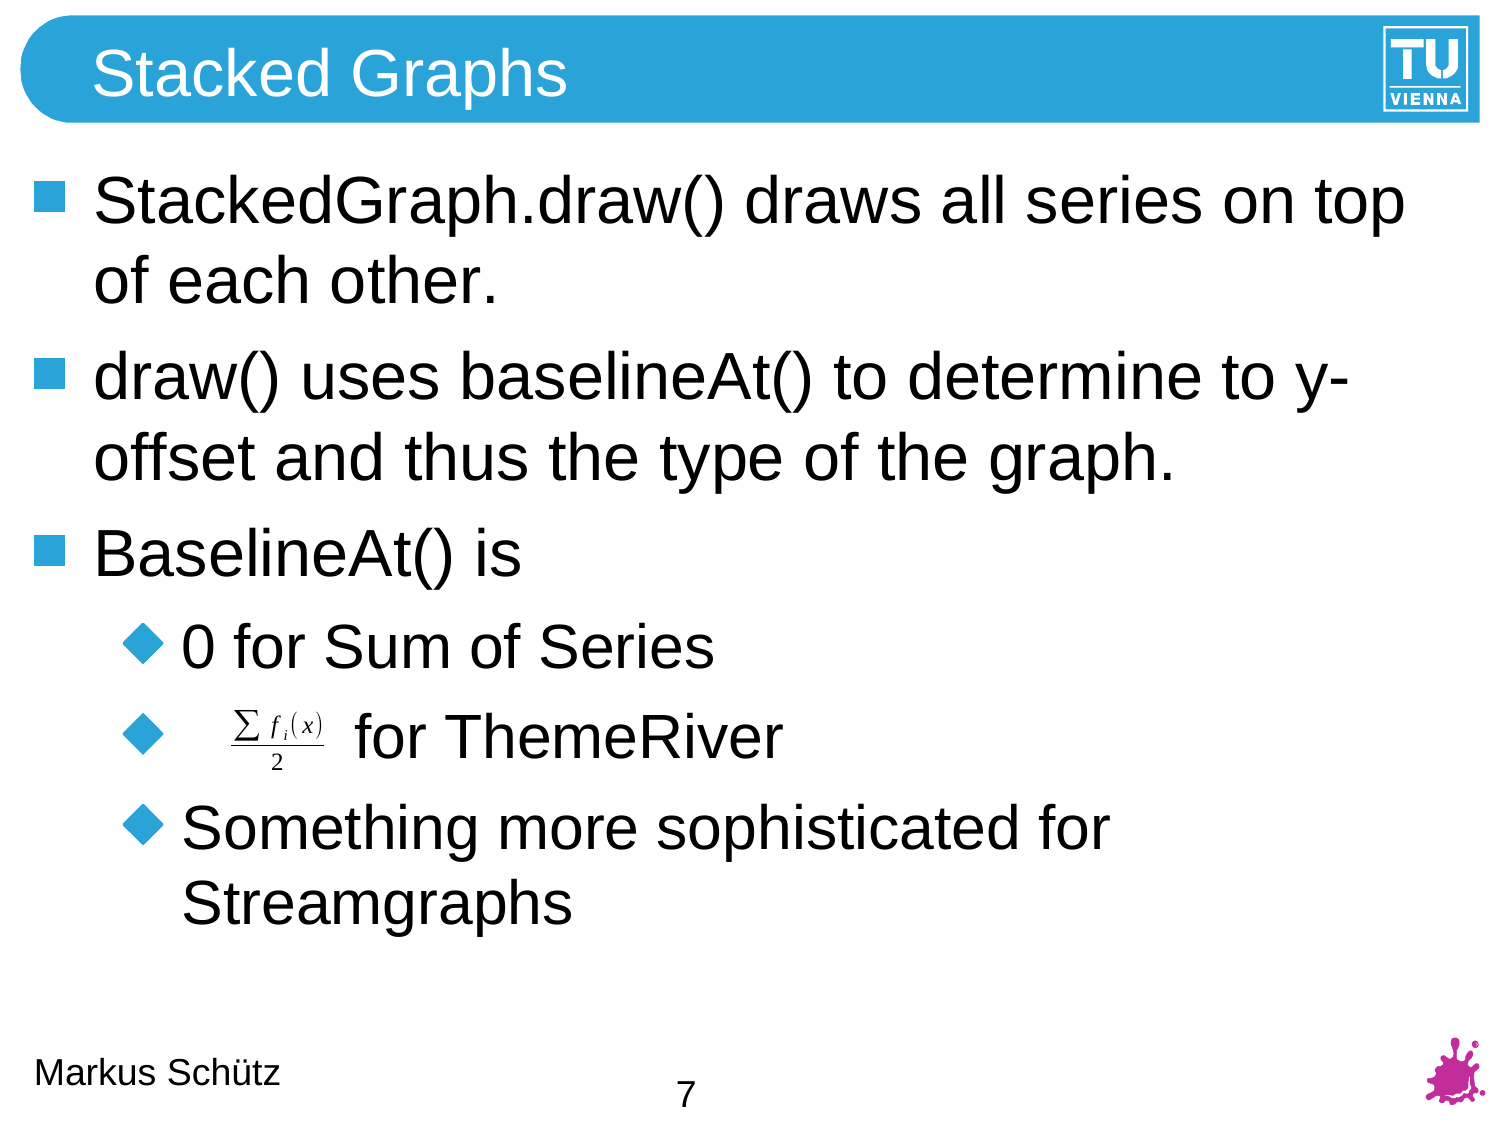

# Stacked Graphs
StackedGraph.draw() draws all series on top of each other.
draw() uses baselineAt() to determine to y-offset and thus the type of the graph.
BaselineAt() is
0 for Sum of Series
 for ThemeRiver
Something more sophisticated for Streamgraphs
7
Markus Schütz